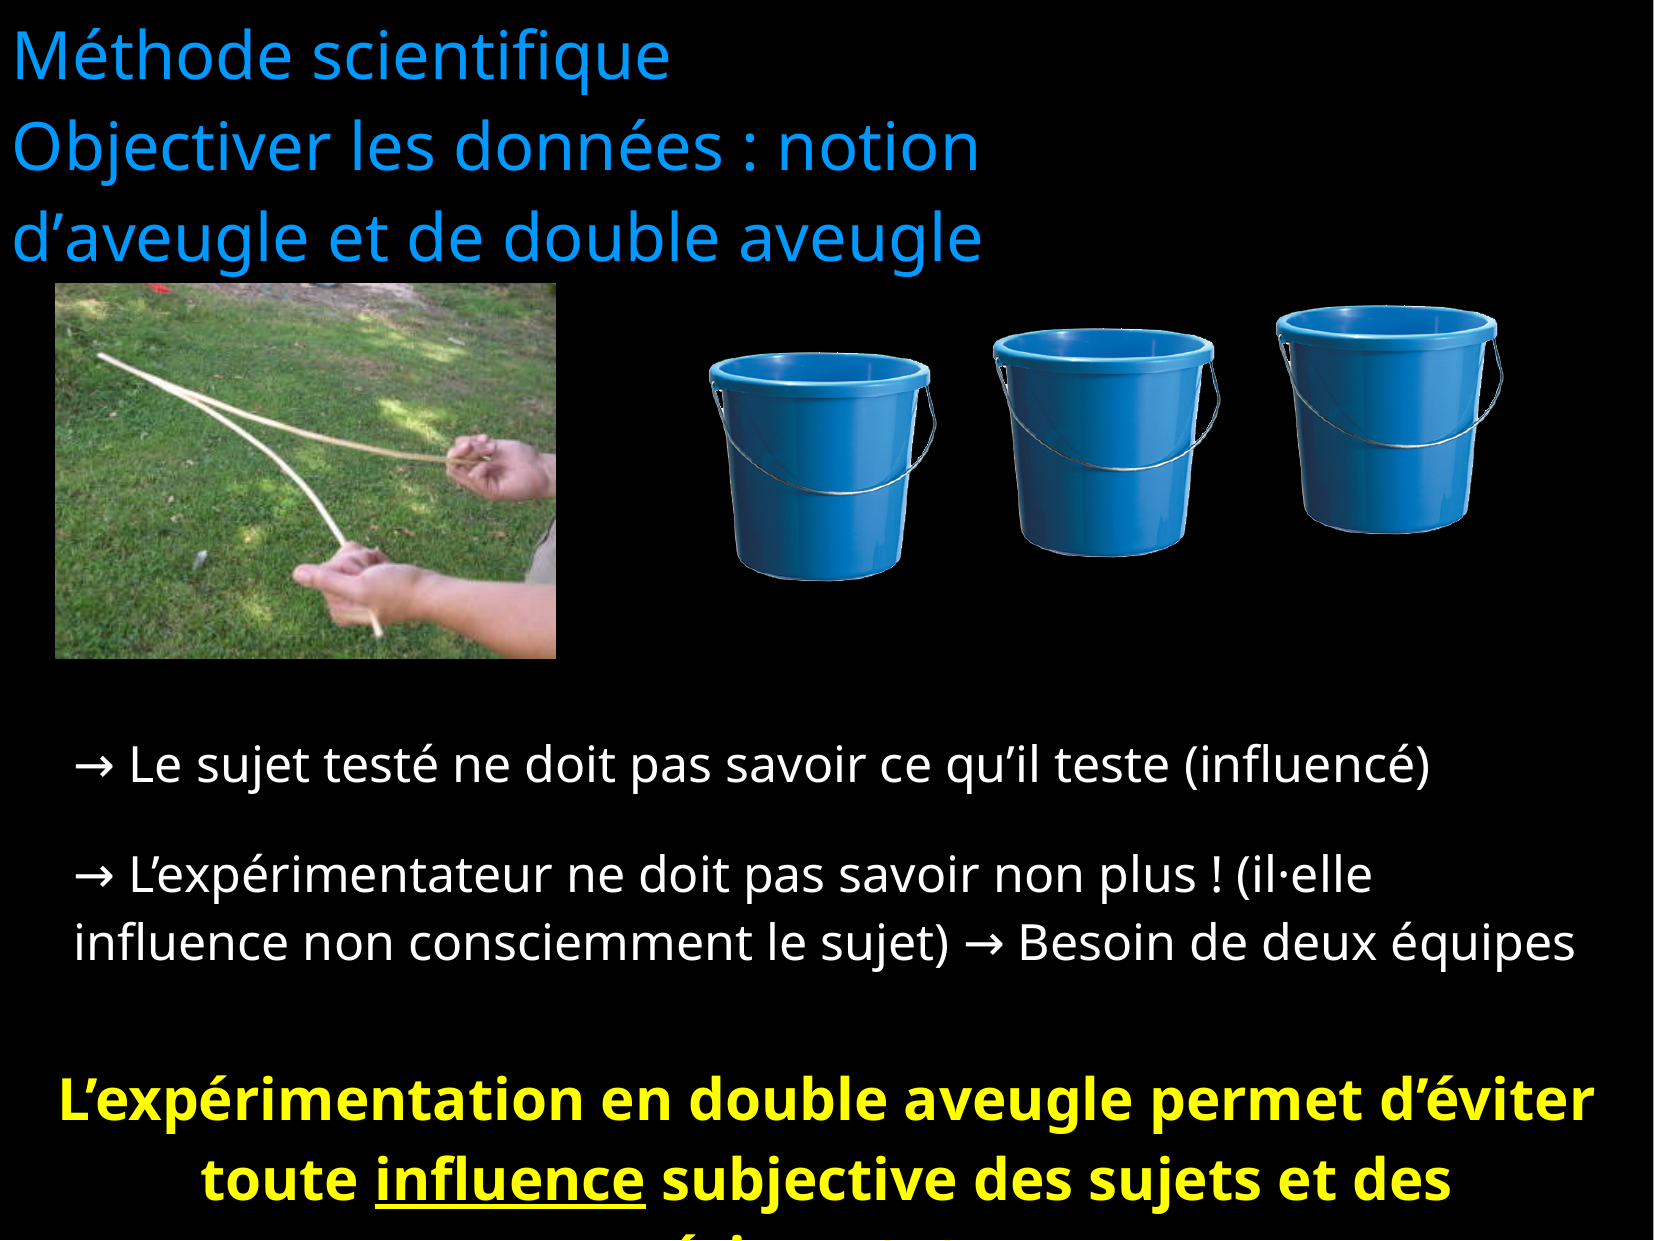

Méthode scientifique
Objectiver les données : notion d’aveugle et de double aveugle
→ Le sujet testé ne doit pas savoir ce qu’il teste (influencé)
→ L’expérimentateur ne doit pas savoir non plus ! (il·elle influence non consciemment le sujet) → Besoin de deux équipes
L’expérimentation en double aveugle permet d’éviter toute influence subjective des sujets et des expérimentateurs